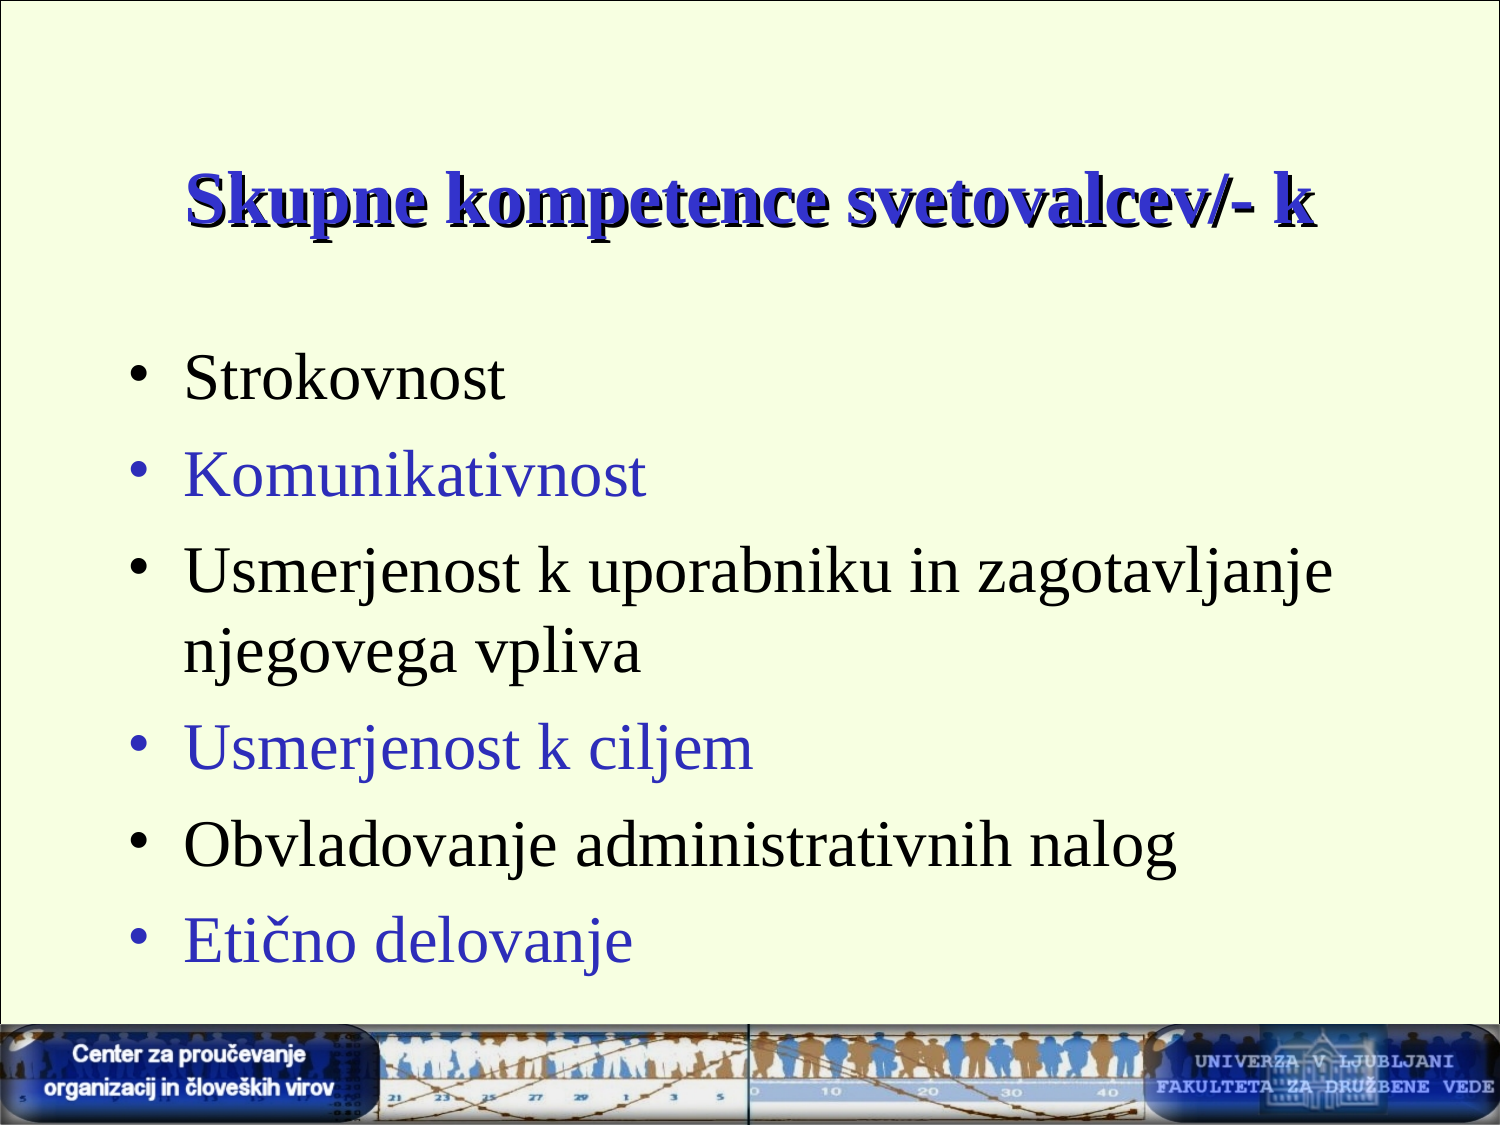

# Skupne kompetence svetovalcev/- k
Strokovnost
Komunikativnost
Usmerjenost k uporabniku in zagotavljanje njegovega vpliva
Usmerjenost k ciljem
Obvladovanje administrativnih nalog
Etično delovanje